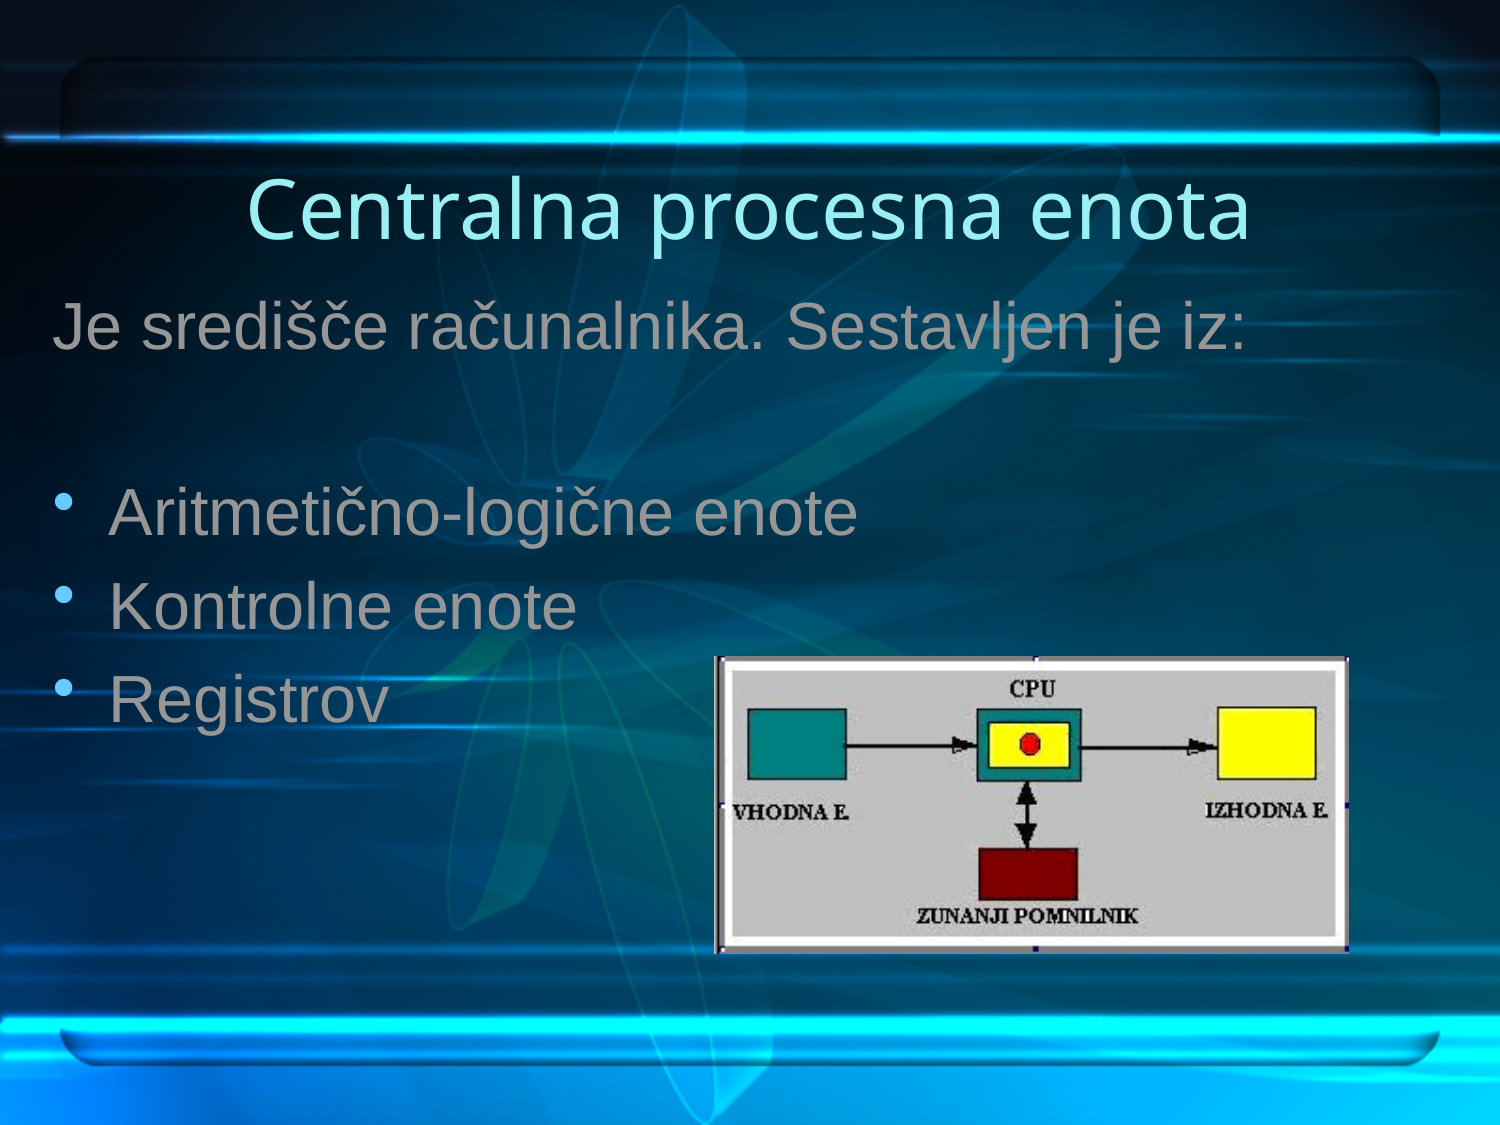

# Centralna procesna enota
Je središče računalnika. Sestavljen je iz:
Aritmetično-logične enote
Kontrolne enote
Registrov